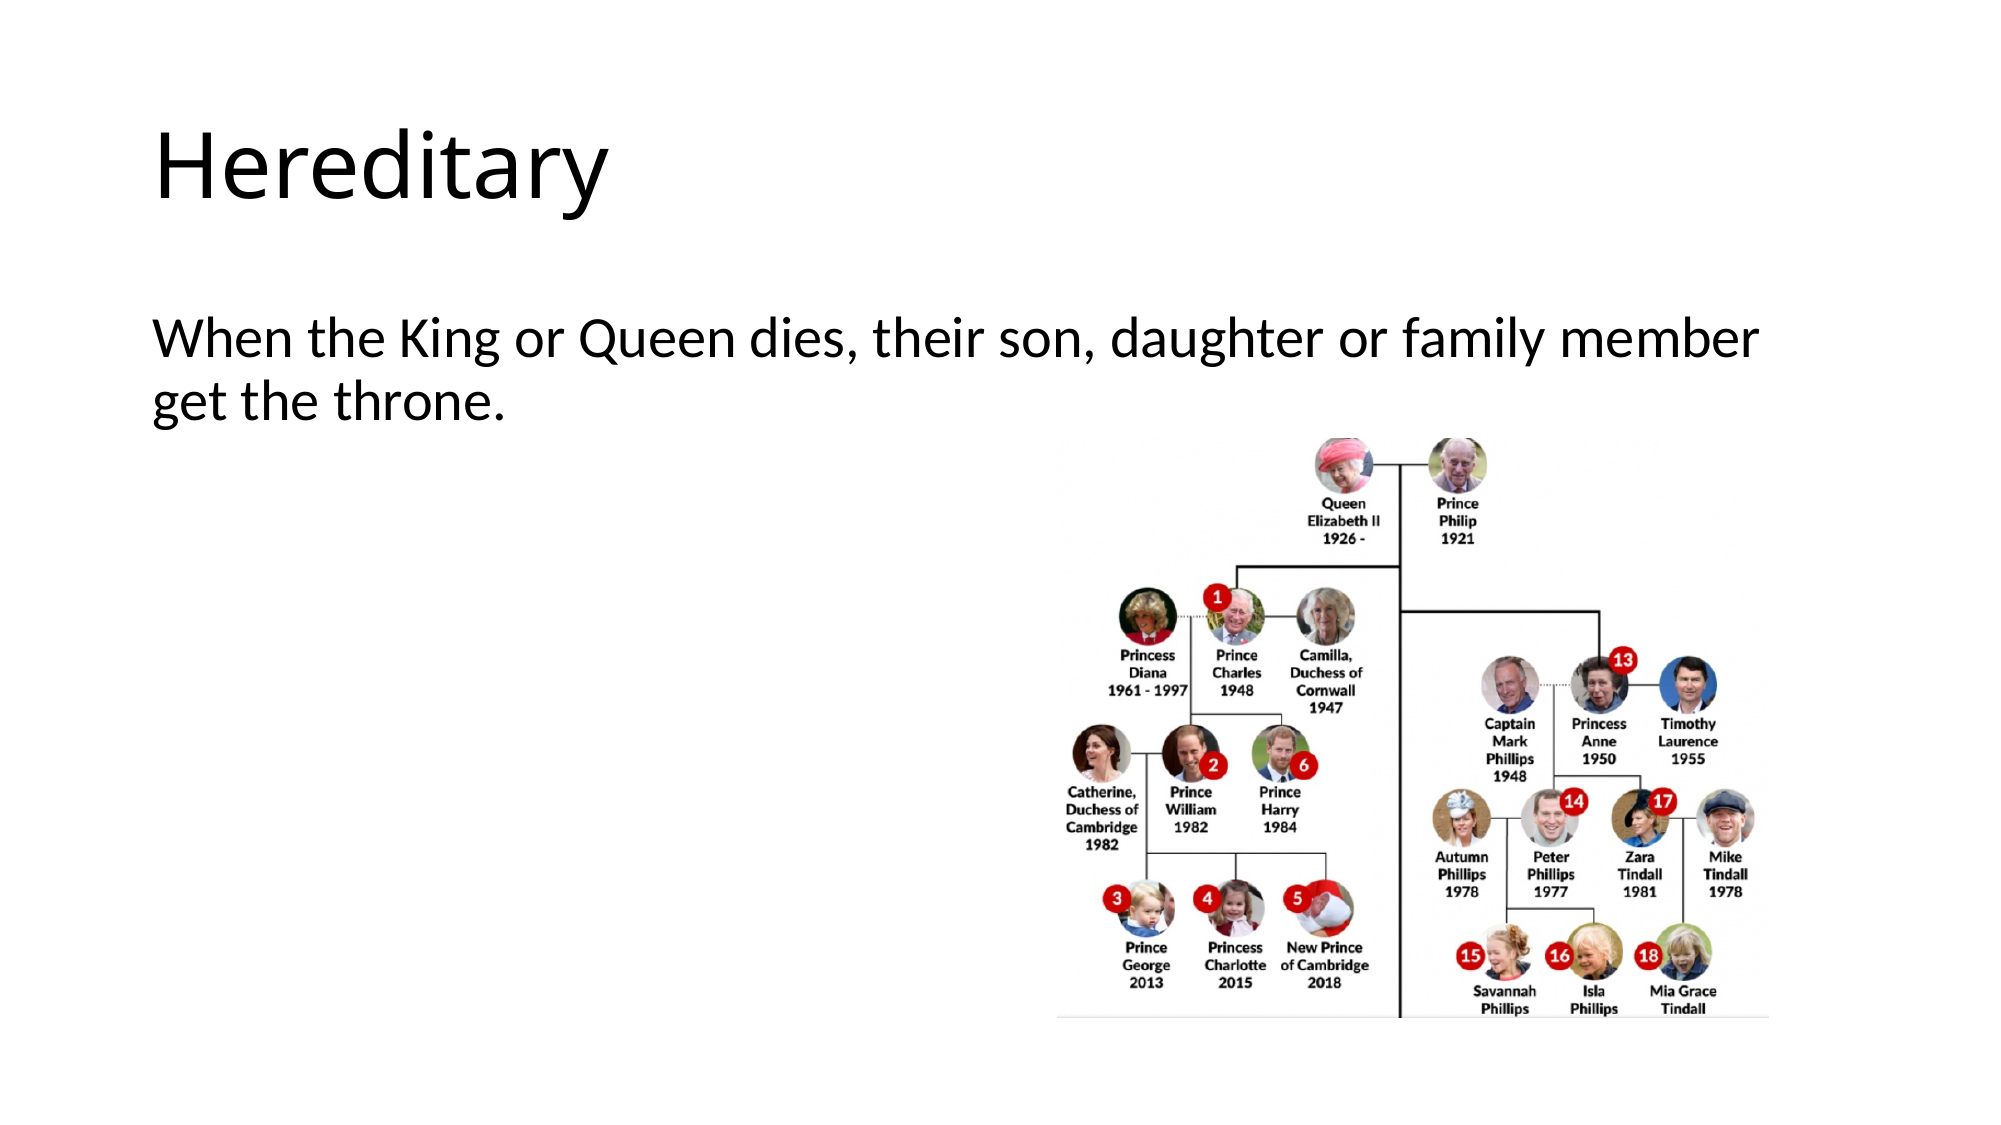

# Hereditary
When the King or Queen dies, their son, daughter or family member get the throne.